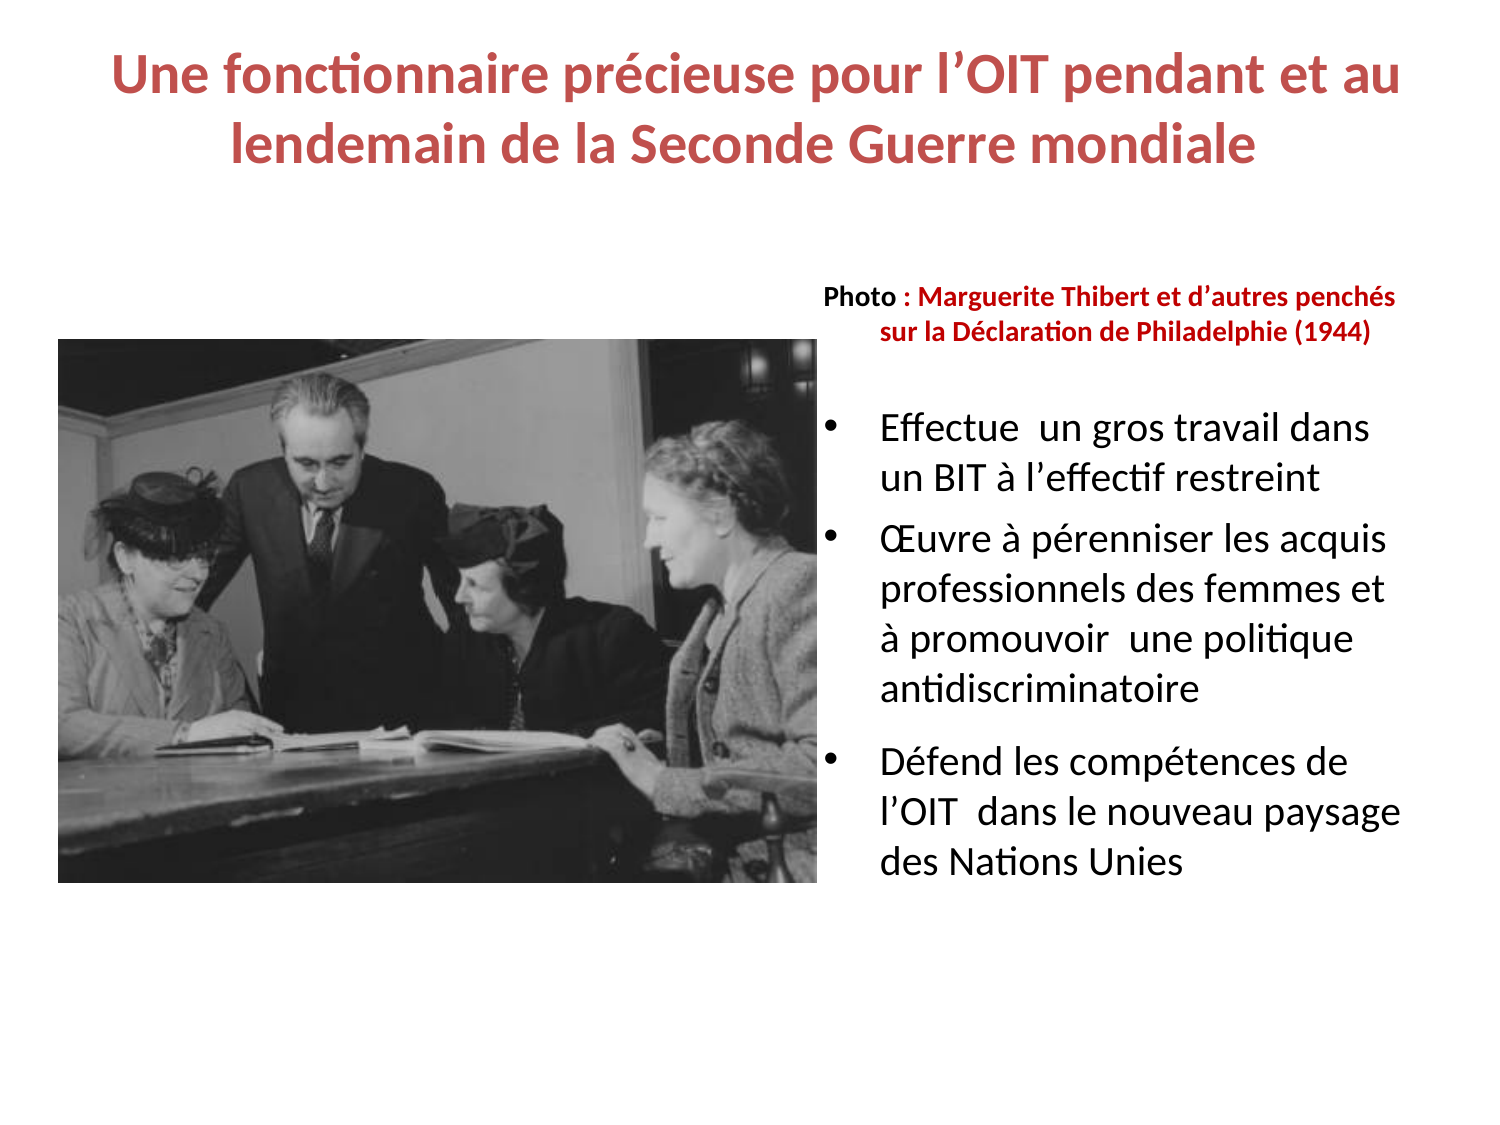

# Une fonctionnaire précieuse pour l’OIT pendant et au lendemain de la Seconde Guerre mondiale
Photo : Marguerite Thibert et d’autres penchés sur la Déclaration de Philadelphie (1944)
Effectue un gros travail dans un BIT à l’effectif restreint
Œuvre à pérenniser les acquis professionnels des femmes et à promouvoir une politique antidiscriminatoire
Défend les compétences de l’OIT dans le nouveau paysage des Nations Unies